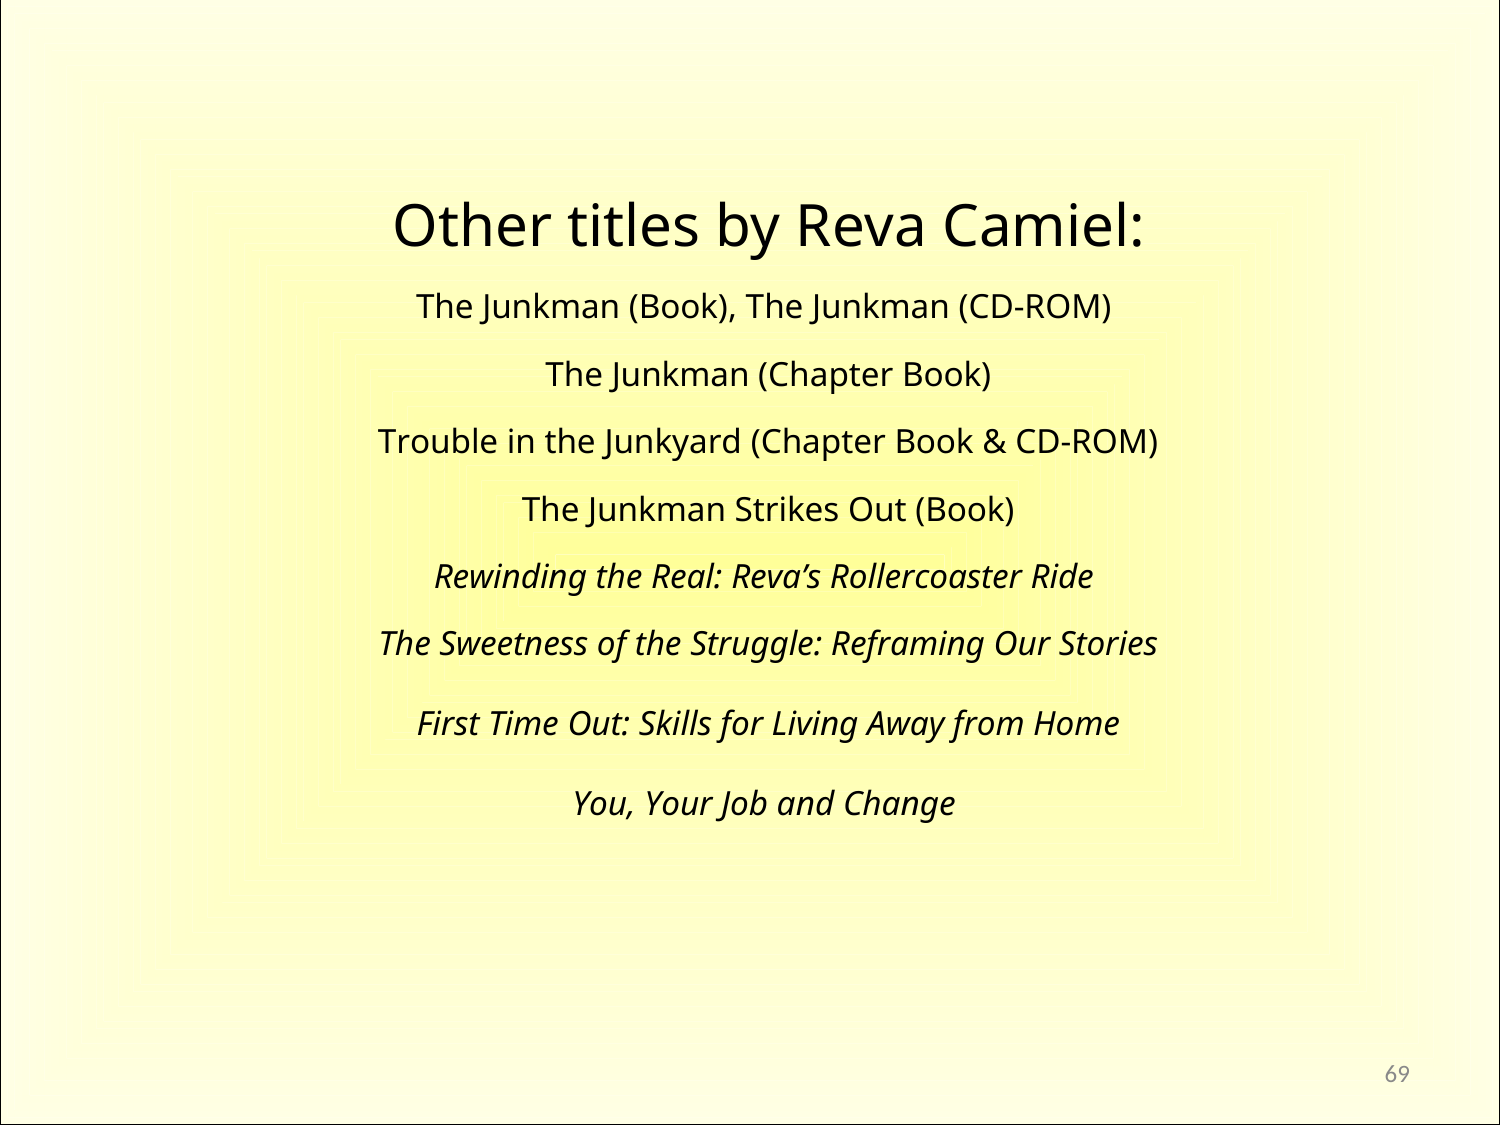

Other titles by Reva Camiel:
The Junkman (Book), The Junkman (CD-ROM)
The Junkman (Chapter Book)
Trouble in the Junkyard (Chapter Book & CD-ROM)
The Junkman Strikes Out (Book)
Rewinding the Real: Reva’s Rollercoaster Ride
The Sweetness of the Struggle: Reframing Our Stories
First Time Out: Skills for Living Away from Home
You, Your Job and Change